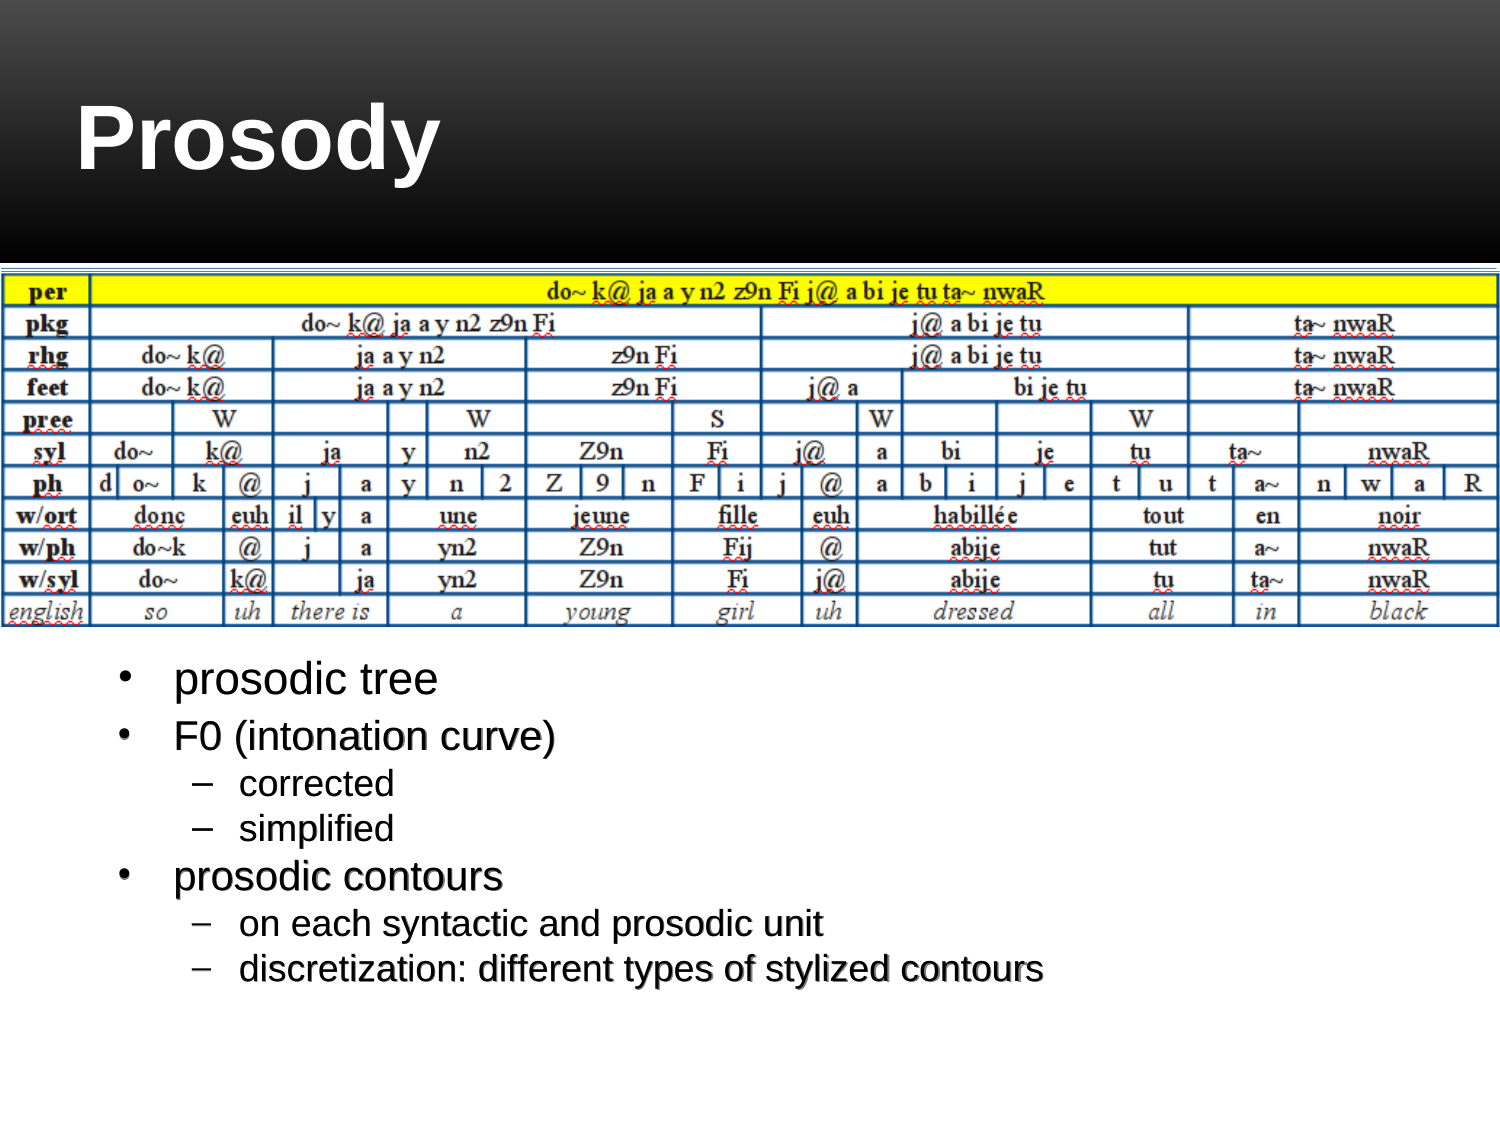

# Prosody
prosodic tree
F0 (intonation curve)
corrected
simplified
prosodic contours
on each syntactic and prosodic unit
discretization: different types of stylized contours